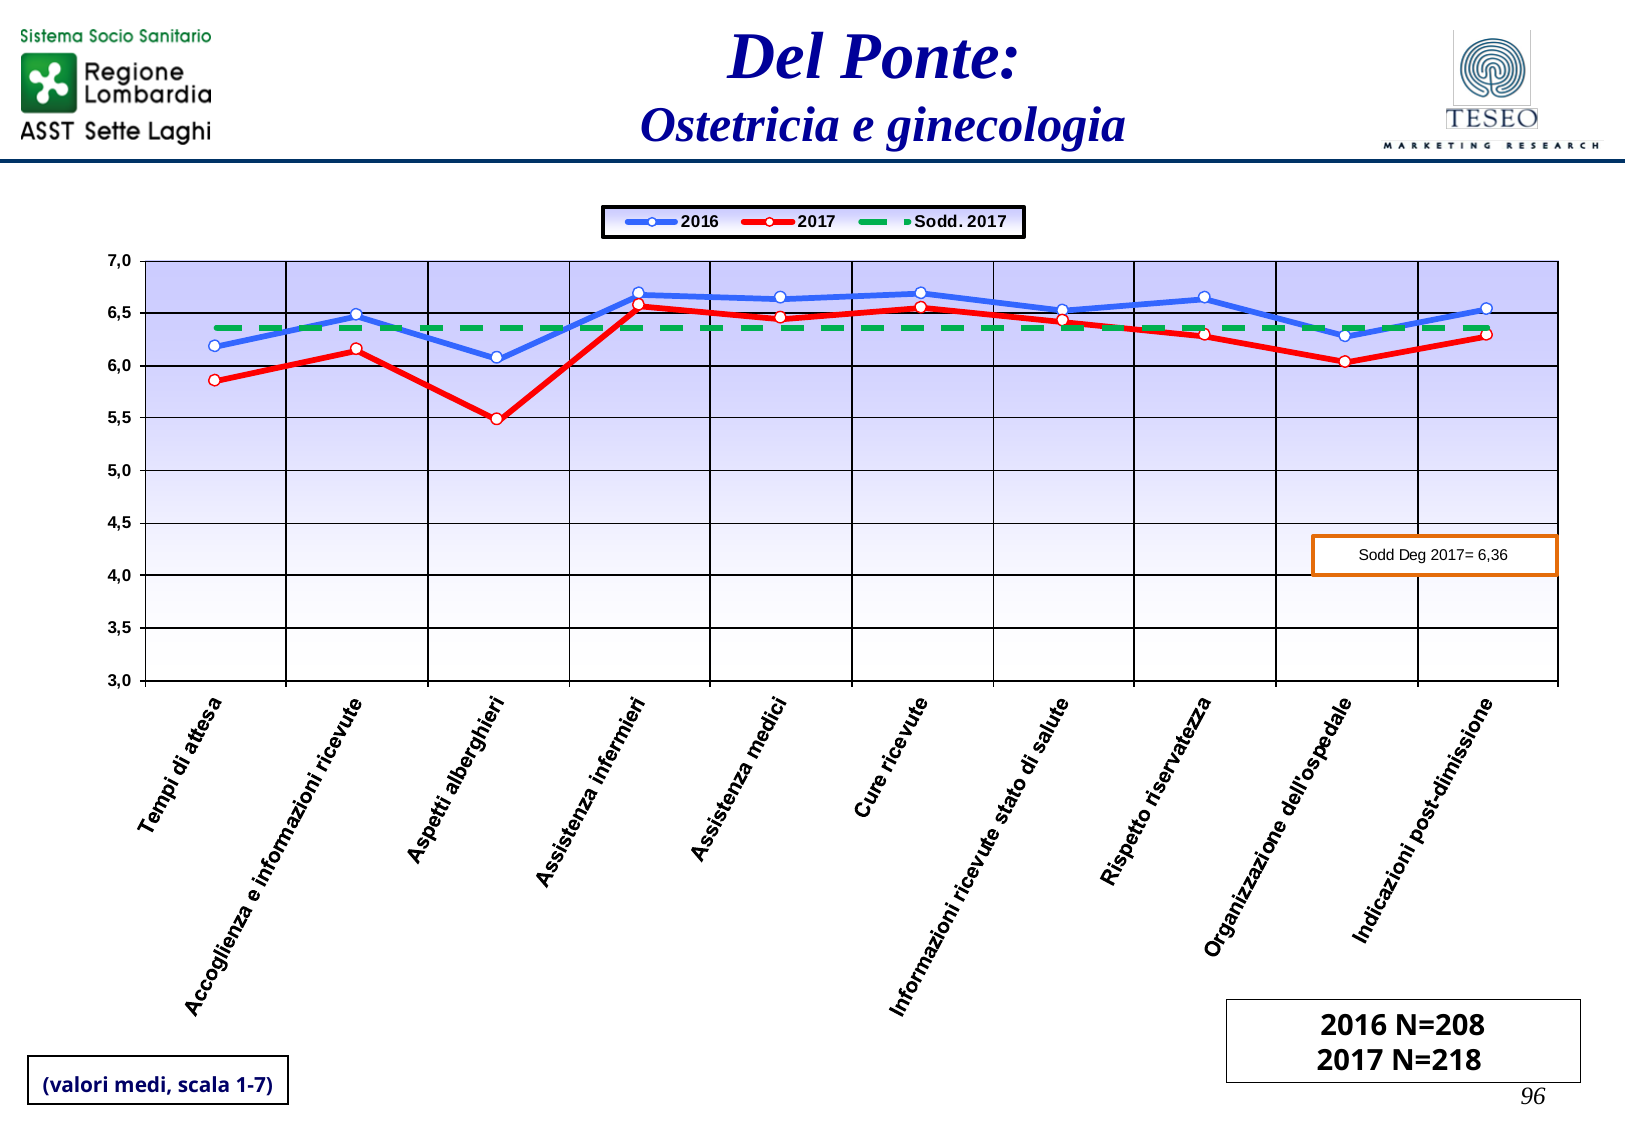

Del Ponte:
Ostetricia e ginecologia
2016 N=208
2017 N=218
(valori medi, scala 1-7)